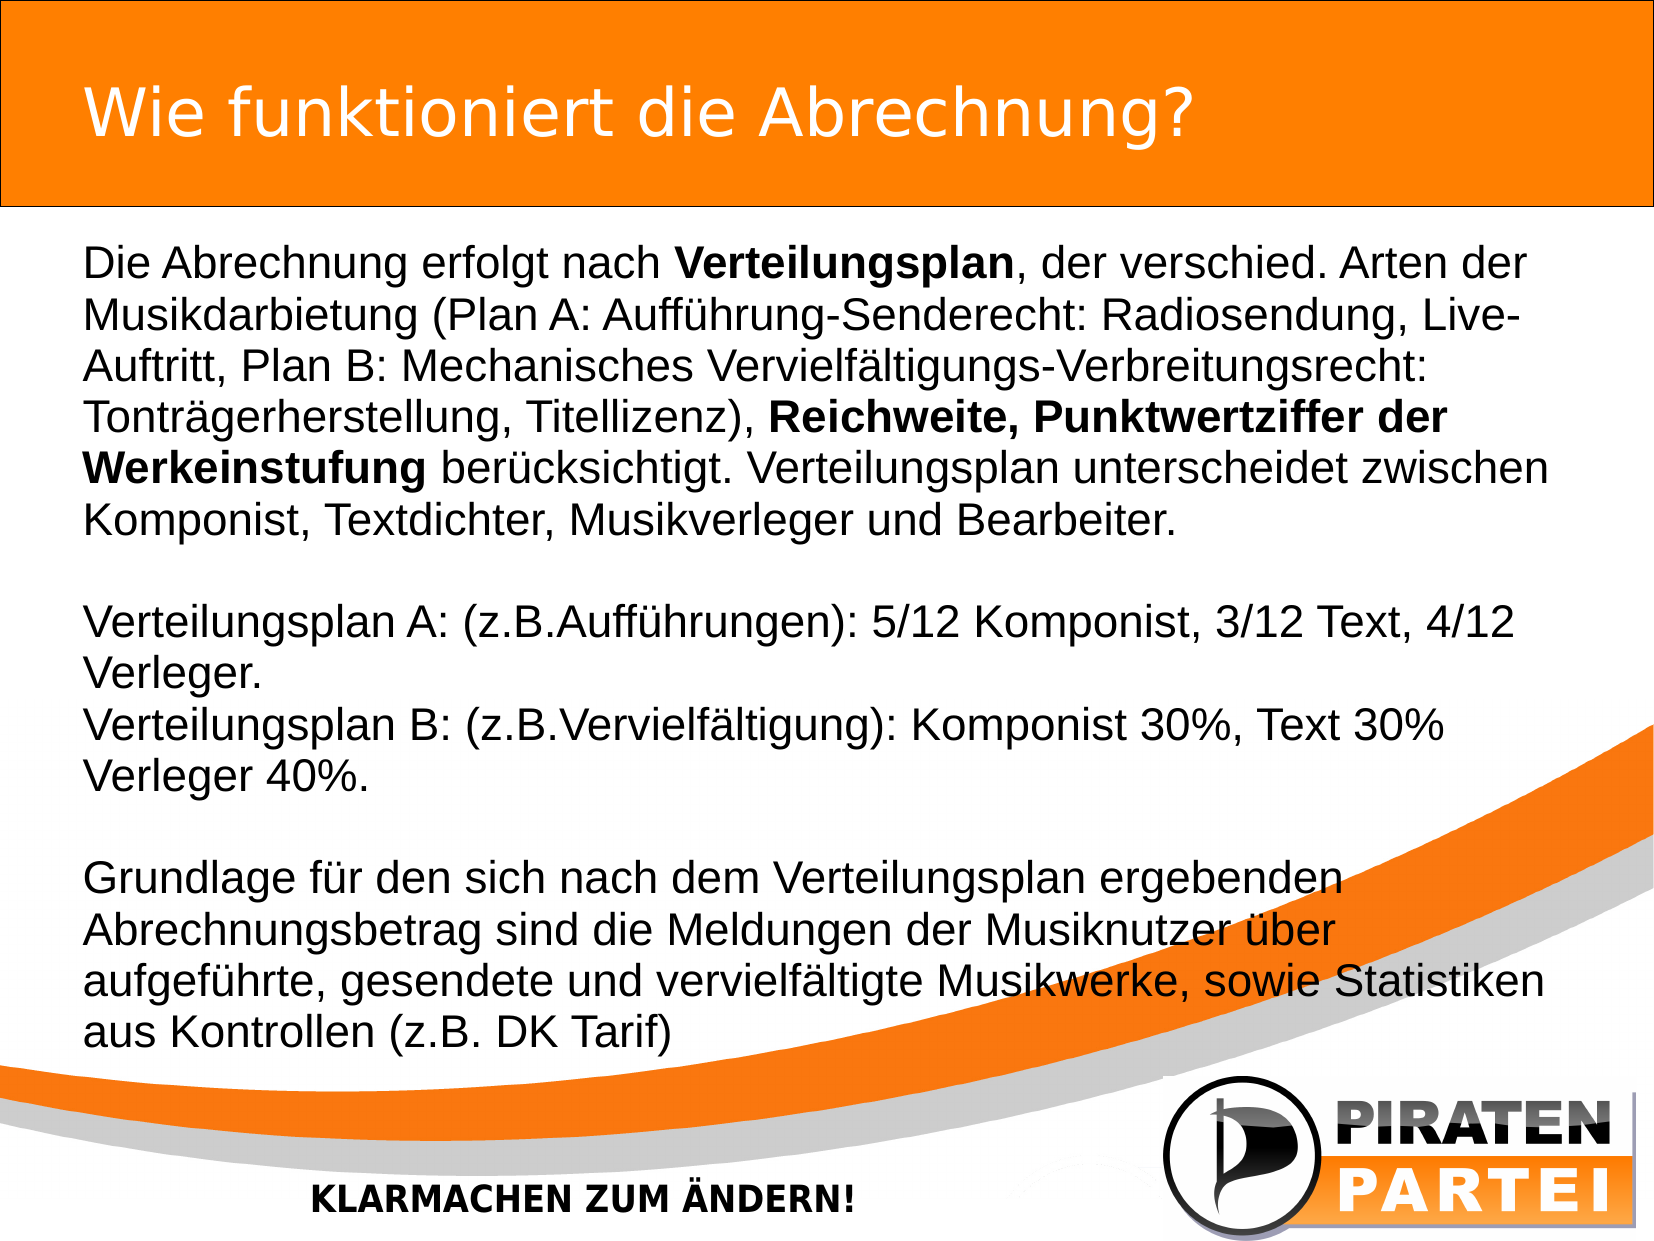

# Wie funktioniert die Abrechnung?
Die Abrechnung erfolgt nach Verteilungsplan, der verschied. Arten der Musikdarbietung (Plan A: Aufführung-Senderecht: Radiosendung, Live-Auftritt, Plan B: Mechanisches Vervielfältigungs-Verbreitungsrecht: Tonträgerherstellung, Titellizenz), Reichweite, Punktwertziffer der Werkeinstufung berücksichtigt. Verteilungsplan unterscheidet zwischen Komponist, Textdichter, Musikverleger und Bearbeiter.
Verteilungsplan A: (z.B.Aufführungen): 5/12 Komponist, 3/12 Text, 4/12 Verleger.
Verteilungsplan B: (z.B.Vervielfältigung): Komponist 30%, Text 30% Verleger 40%.
Grundlage für den sich nach dem Verteilungsplan ergebenden Abrechnungsbetrag sind die Meldungen der Musiknutzer über aufgeführte, gesendete und vervielfältigte Musikwerke, sowie Statistiken aus Kontrollen (z.B. DK Tarif)